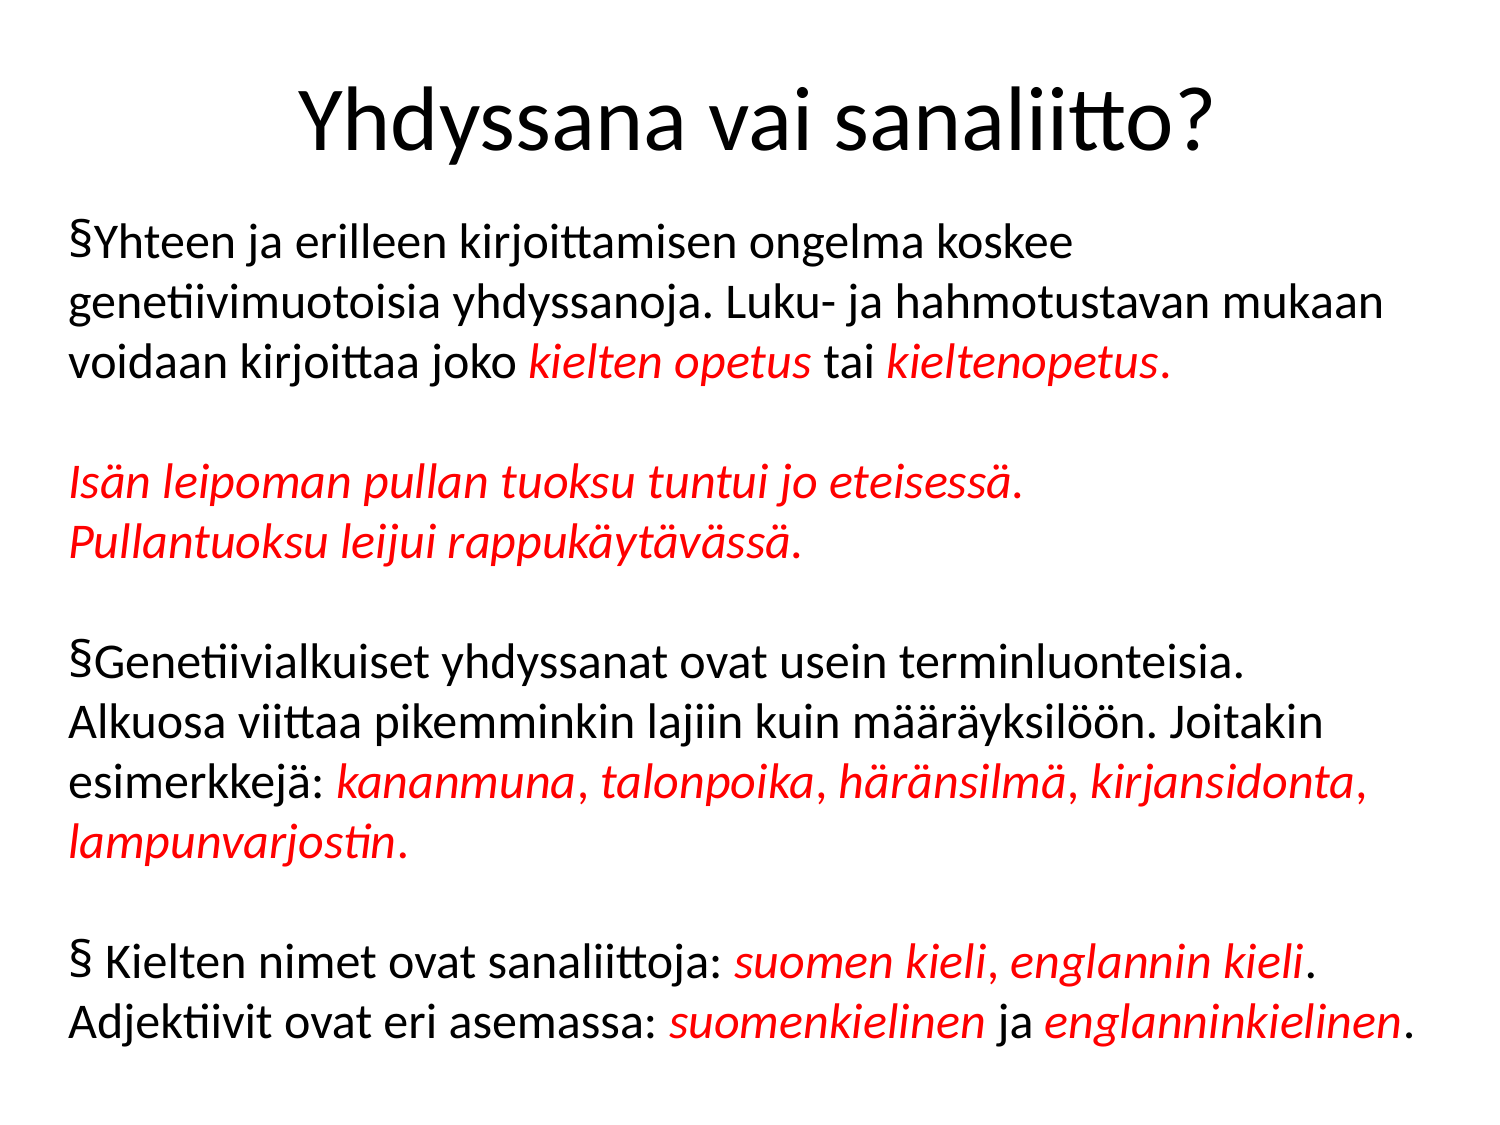

# Yhdyssana vai sanaliitto?
Yhteen ja erilleen kirjoittamisen ongelma koskee genetiivimuotoisia yhdyssanoja. Luku- ja hahmotustavan mukaan voidaan kirjoittaa joko kielten opetus tai kieltenopetus.
Isän leipoman pullan tuoksu tuntui jo eteisessä.
Pullantuoksu leijui rappukäytävässä.
Genetiivialkuiset yhdyssanat ovat usein terminluonteisia. Alkuosa viittaa pikemminkin lajiin kuin määräyksilöön. Joitakin esimerkkejä: kananmuna, talonpoika, häränsilmä, kirjansidonta, lampunvarjostin.
 Kielten nimet ovat sanaliittoja: suomen kieli, englannin kieli. Adjektiivit ovat eri asemassa: suomenkielinen ja englanninkielinen.